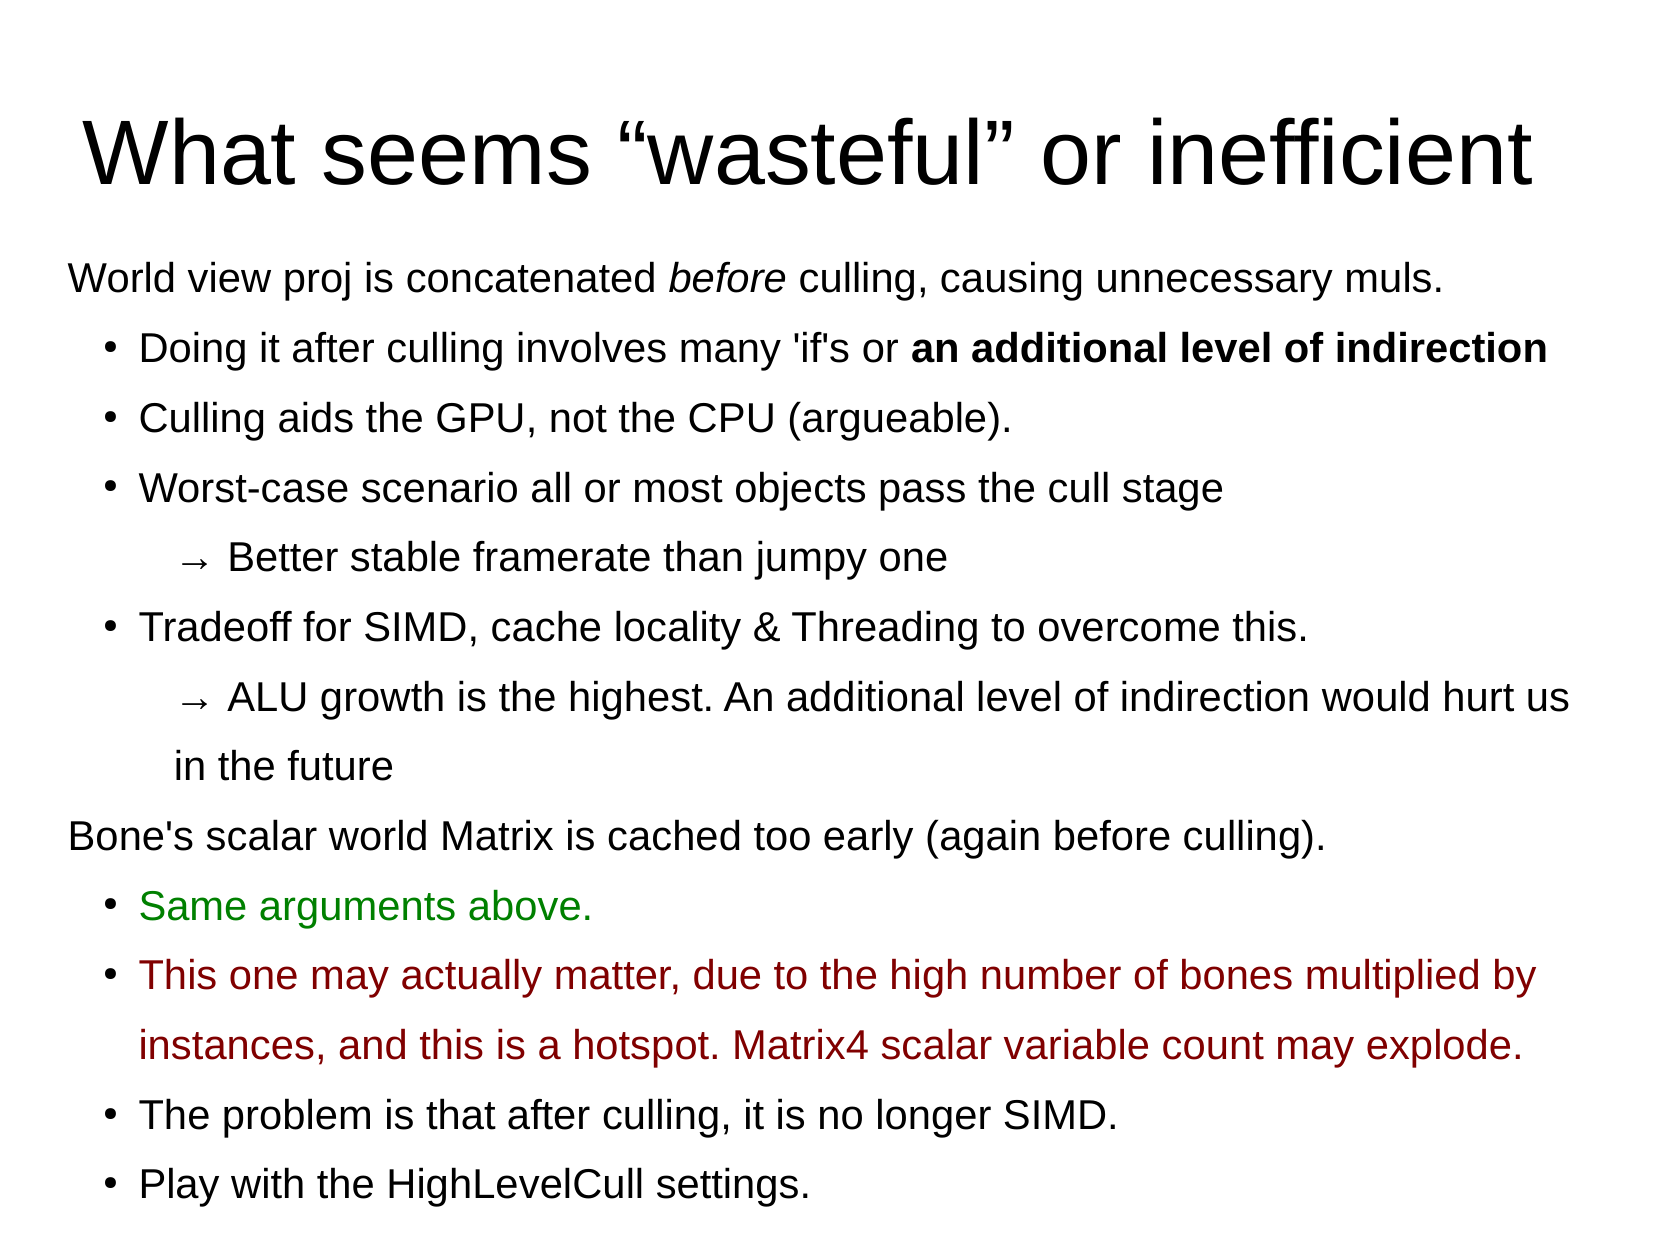

# What seems “wasteful” or inefficient
World view proj is concatenated before culling, causing unnecessary muls.
Doing it after culling involves many 'if's or an additional level of indirection
Culling aids the GPU, not the CPU (argueable).
Worst-case scenario all or most objects pass the cull stage
→ Better stable framerate than jumpy one
Tradeoff for SIMD, cache locality & Threading to overcome this.
→ ALU growth is the highest. An additional level of indirection would hurt us in the future
Bone's scalar world Matrix is cached too early (again before culling).
Same arguments above.
This one may actually matter, due to the high number of bones multiplied by instances, and this is a hotspot. Matrix4 scalar variable count may explode.
The problem is that after culling, it is no longer SIMD.
Play with the HighLevelCull settings.